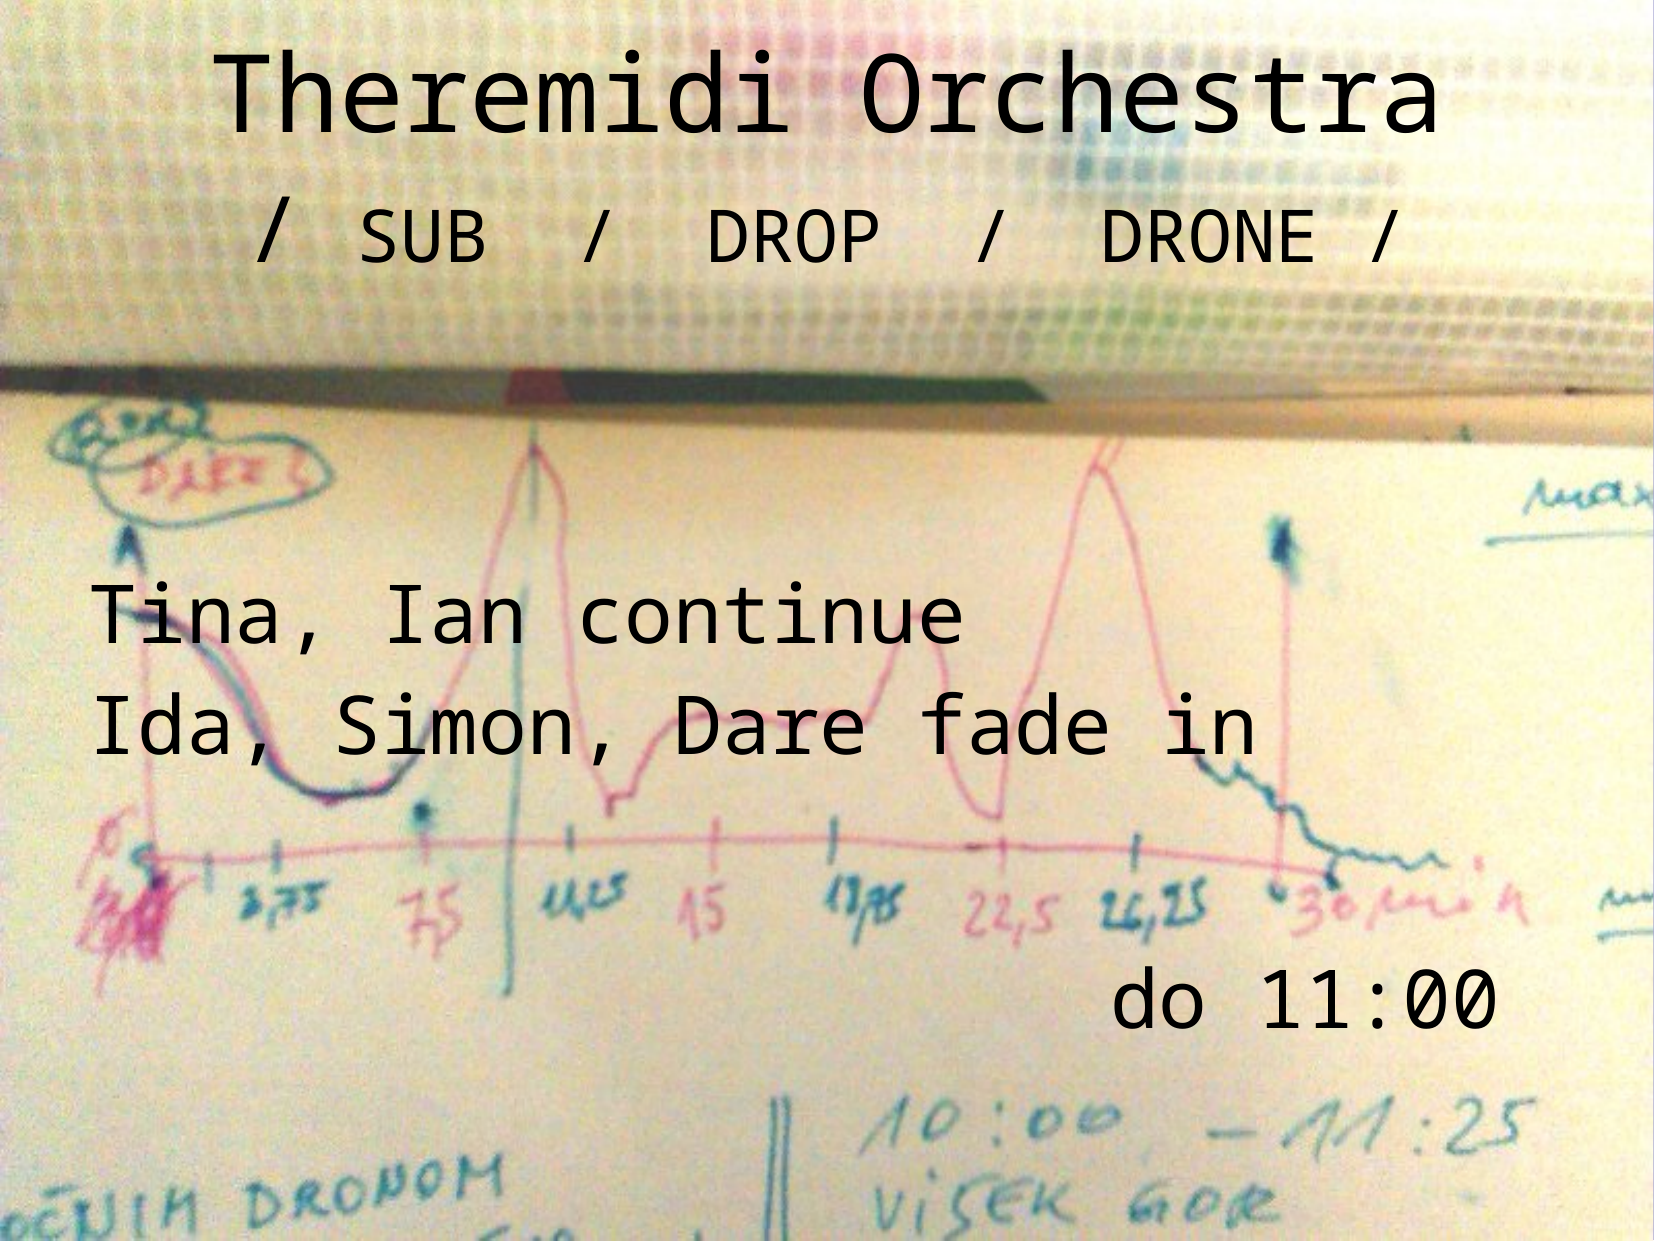

# Theremidi Orchestra / SUB / DROP / DRONE /
Tina, Ian continue
Ida, Simon, Dare fade in
do 11:00